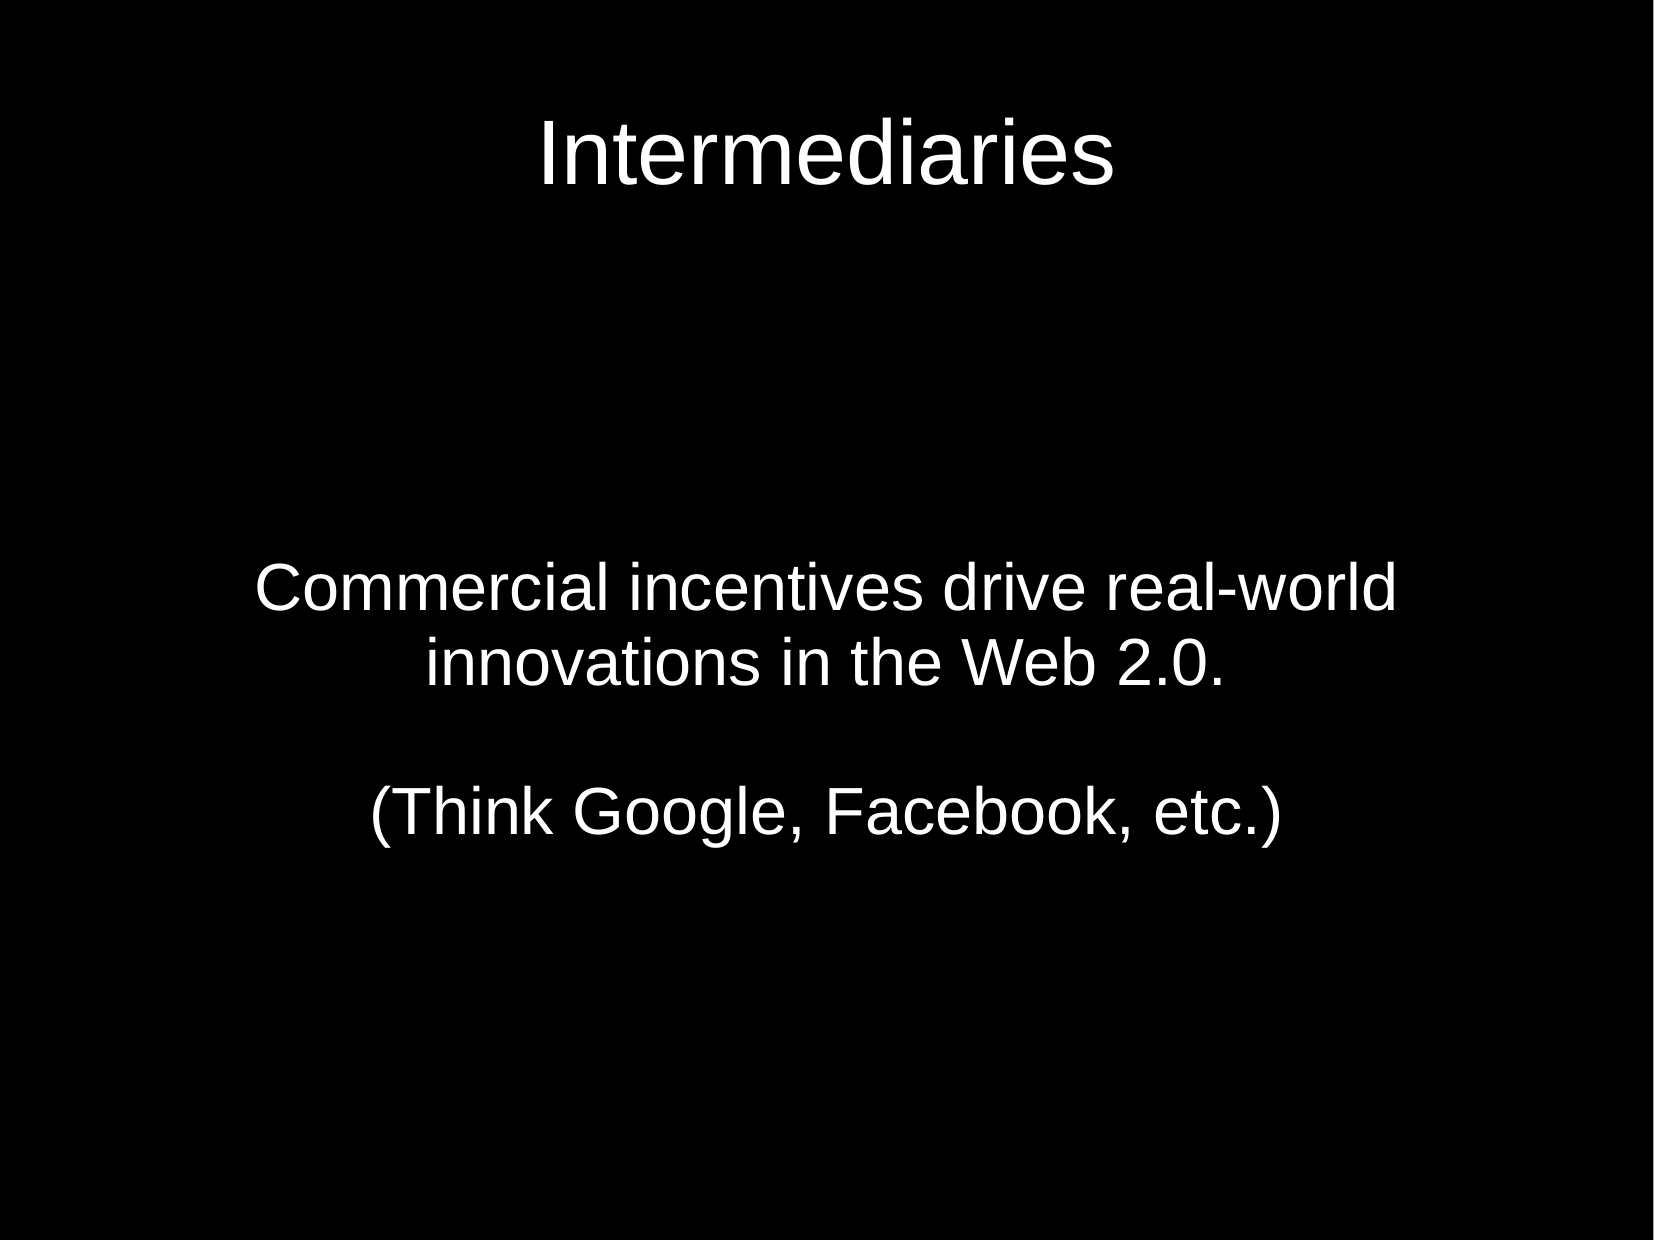

# Intermediaries
Commercial incentives drive real-world innovations in the Web 2.0.
(Think Google, Facebook, etc.)